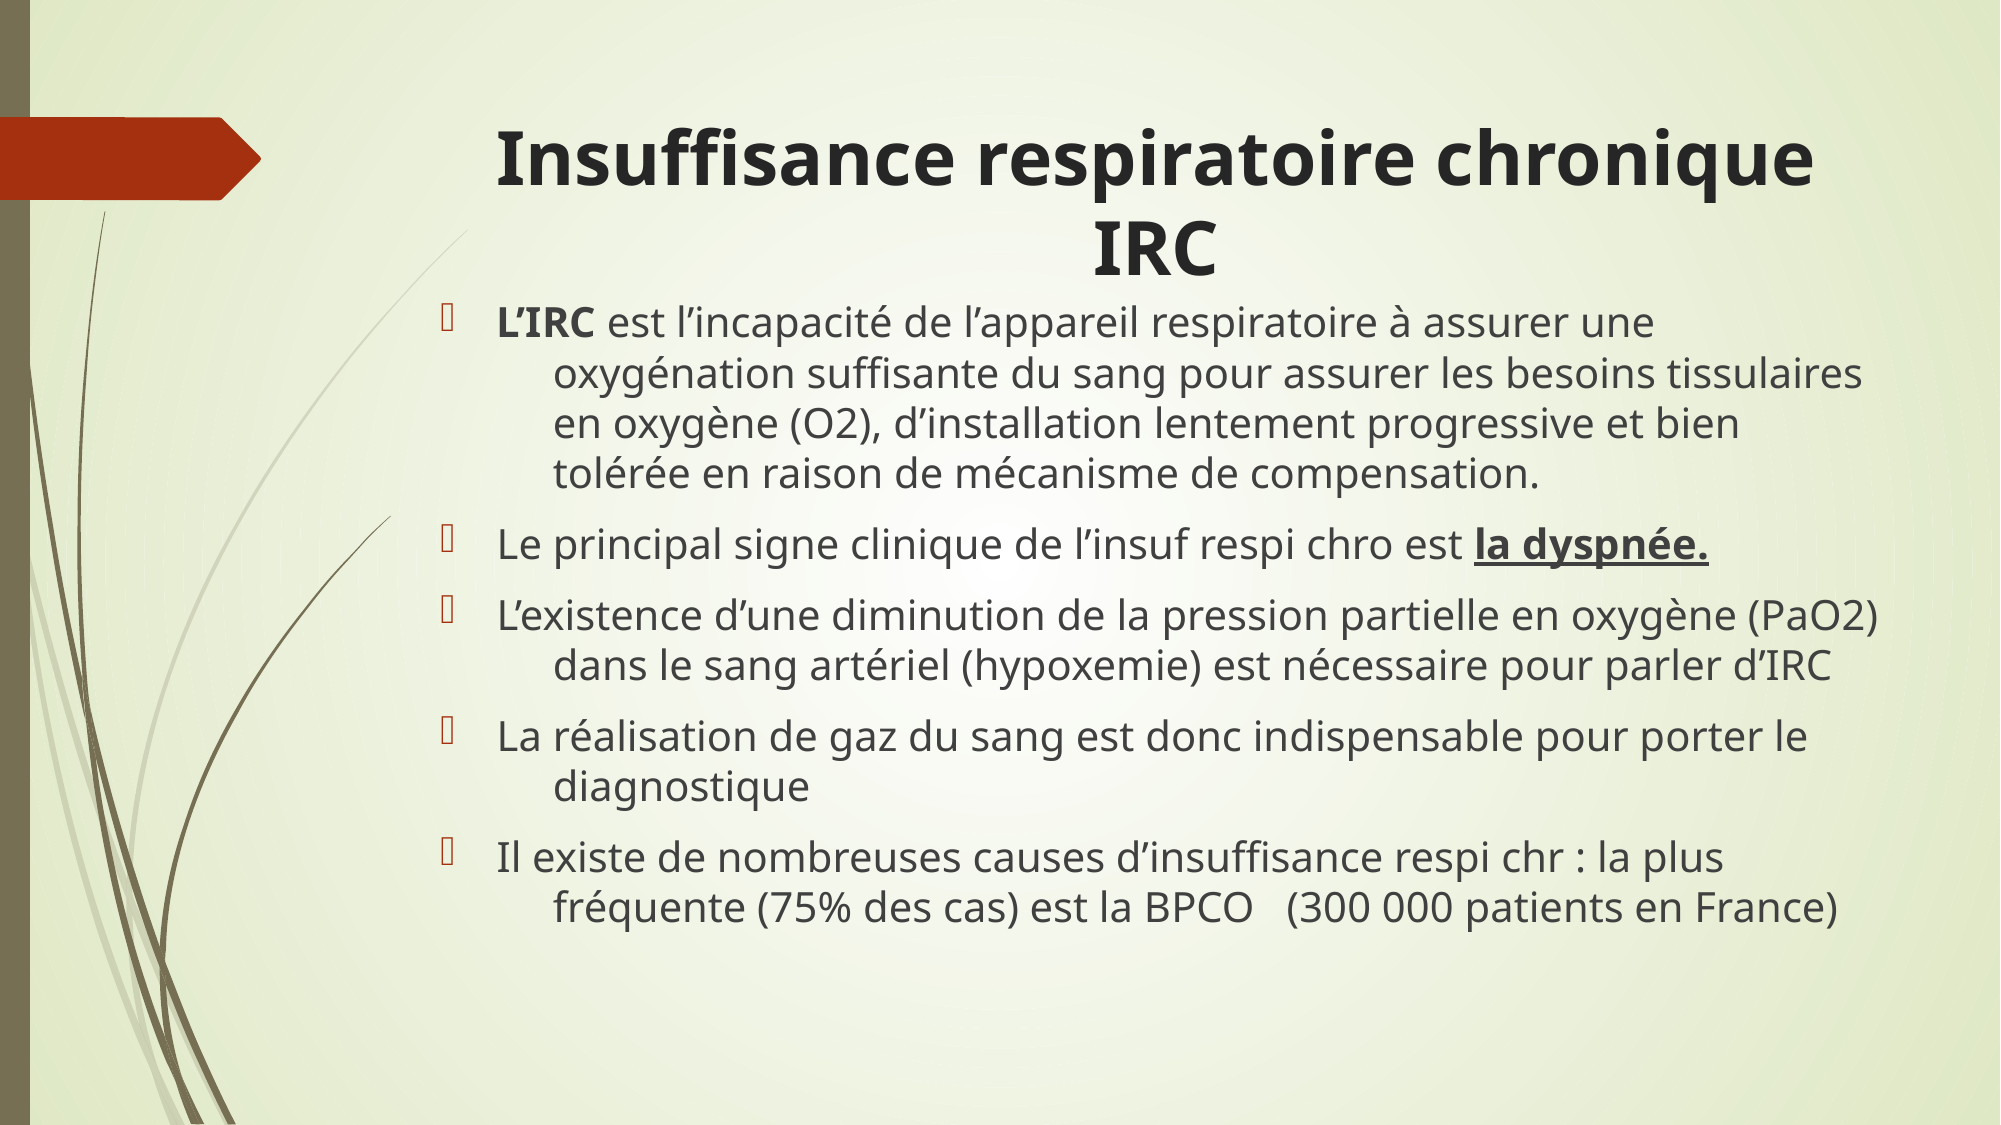

# Insuffisance respiratoire chronique IRC
L’IRC est l’incapacité de l’appareil respiratoire à assurer une oxygénation suffisante du sang pour assurer les besoins tissulaires en oxygène (O2), d’installation lentement progressive et bien tolérée en raison de mécanisme de compensation.
Le principal signe clinique de l’insuf respi chro est la dyspnée.
L’existence d’une diminution de la pression partielle en oxygène (PaO2) dans le sang artériel (hypoxemie) est nécessaire pour parler d’IRC
La réalisation de gaz du sang est donc indispensable pour porter le diagnostique
Il existe de nombreuses causes d’insuffisance respi chr : la plus fréquente (75% des cas) est la BPCO (300 000 patients en France)